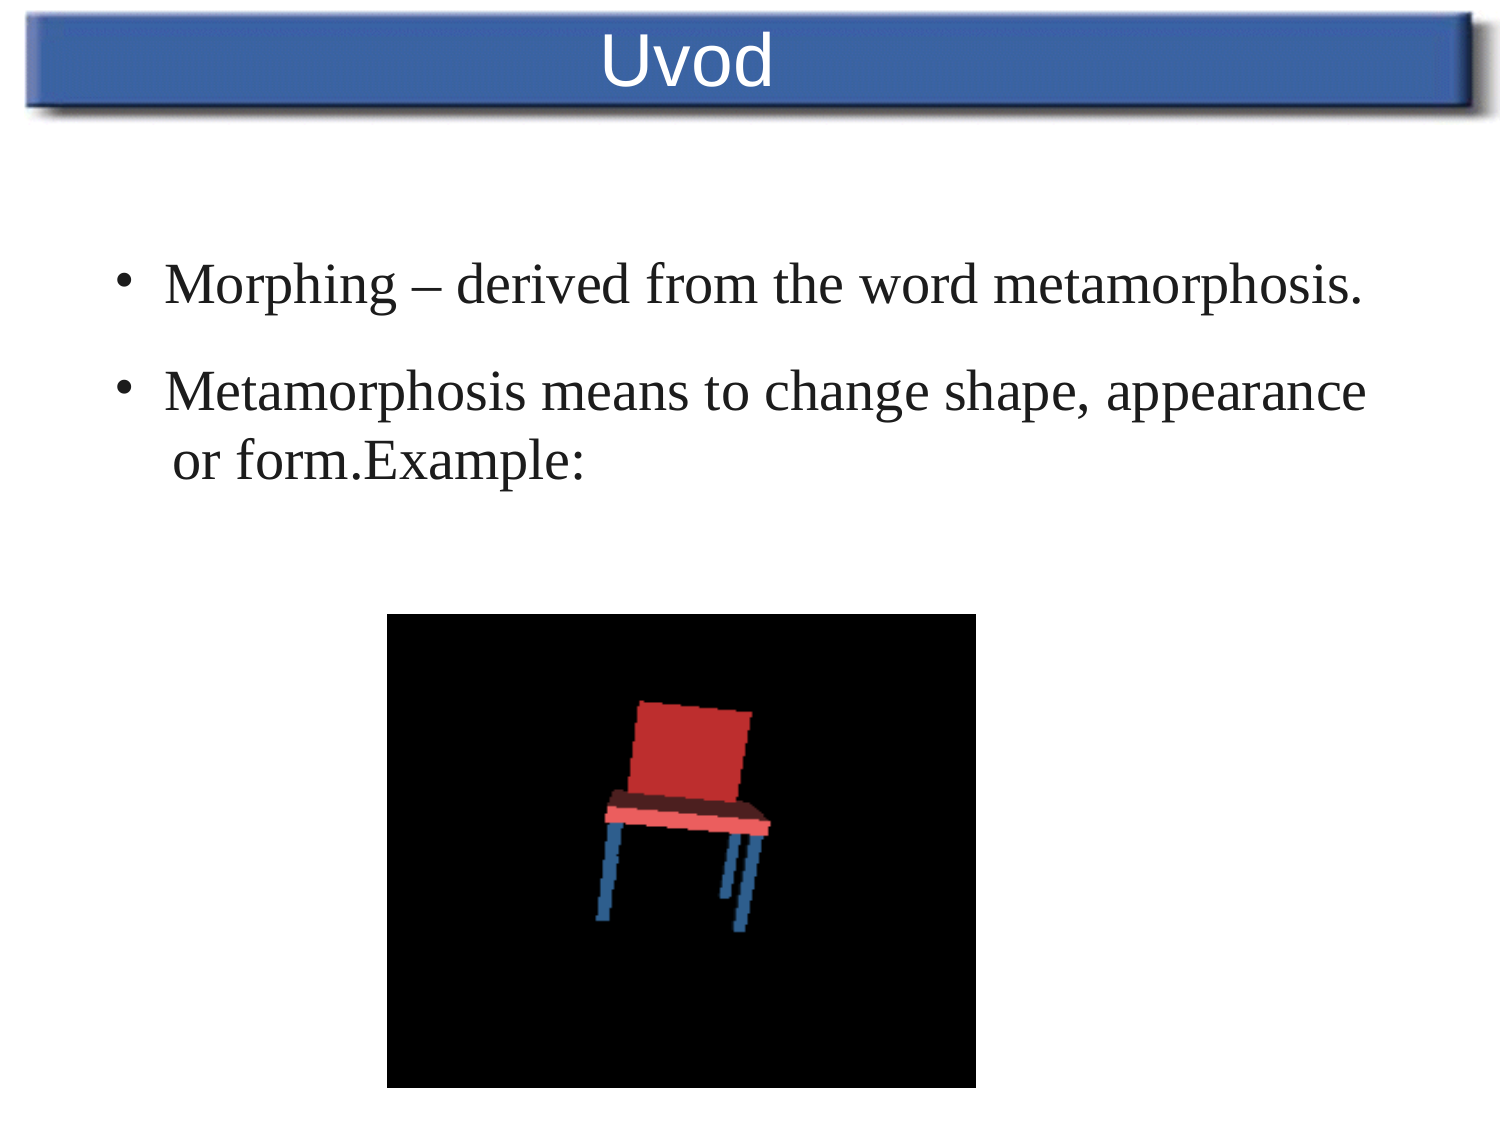

# Uvod
 Morphing – derived from the word metamorphosis.
 Metamorphosis means to change shape, appearance
 or form.Example: